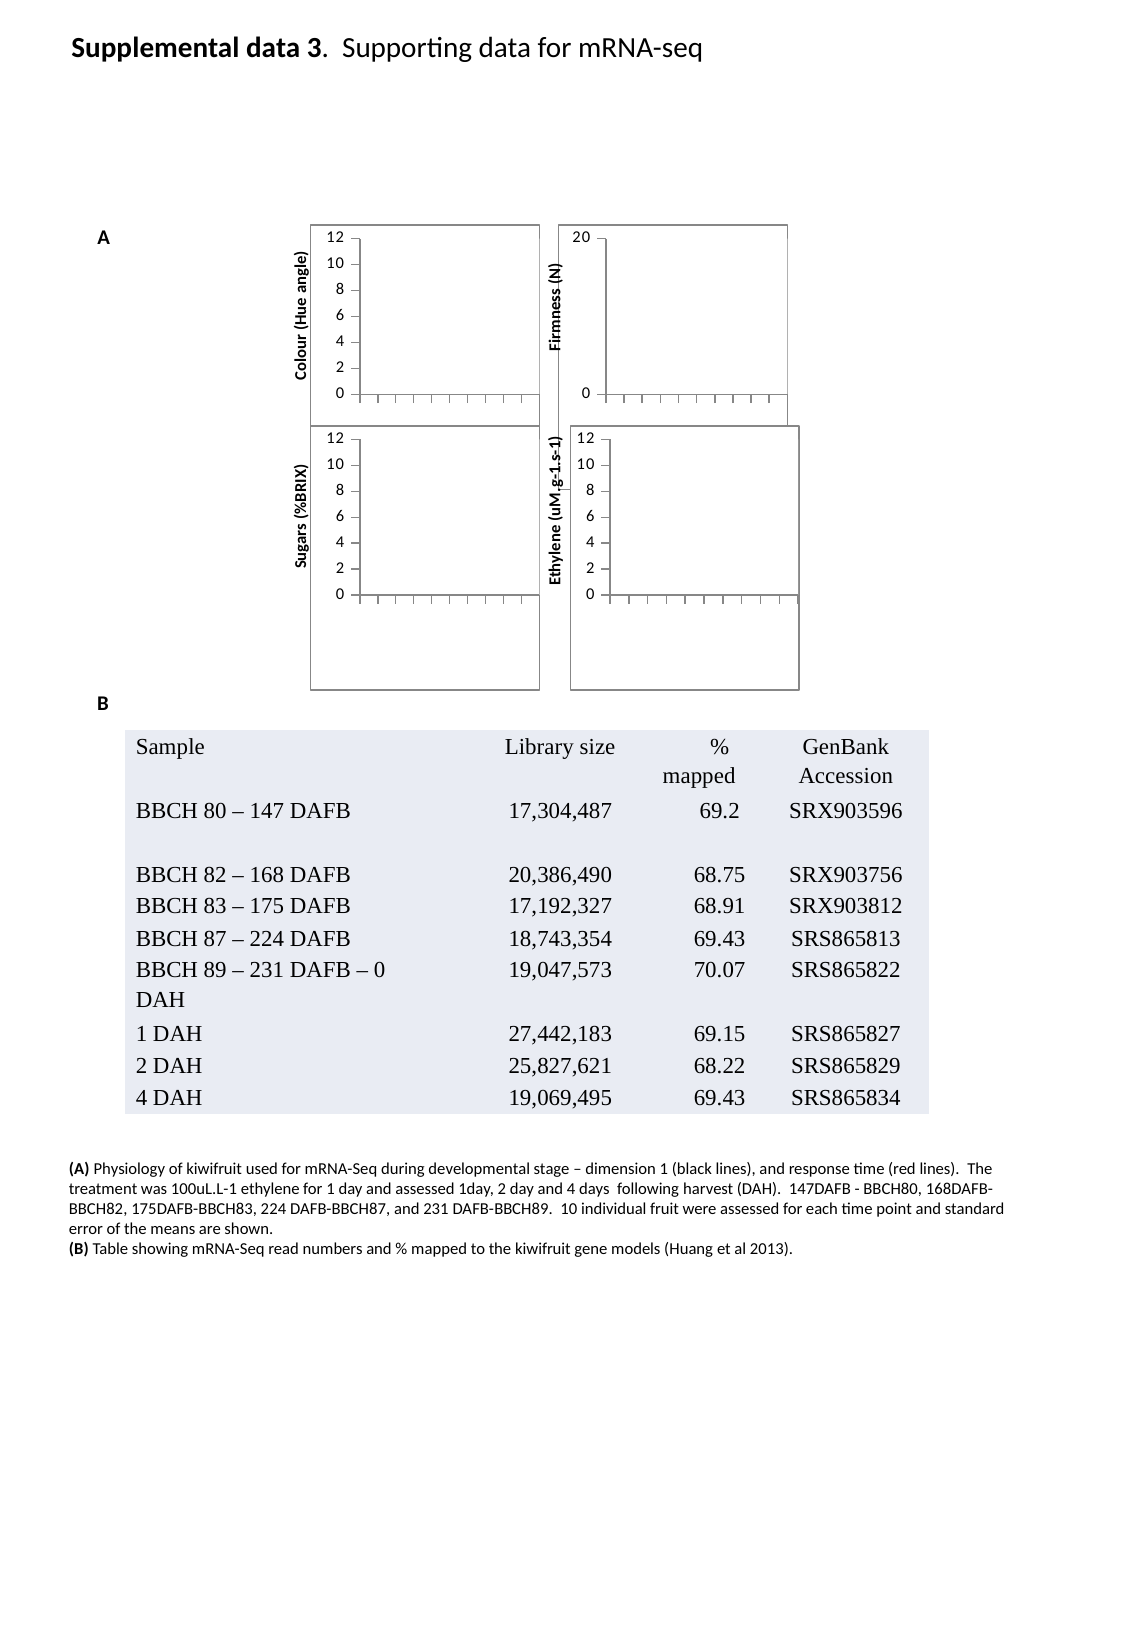

Supplemental data 3. Supporting data for mRNA-seq
A
### Chart
| Category | | |
|---|---|---|
### Chart
| Category | | |
|---|---|---|Firmness (N)
Colour (Hue angle)
### Chart
| Category | | |
|---|---|---|
### Chart
| Category | | |
|---|---|---|Ethylene (uM.g-1.s-1)
Sugars (%BRIX)
B
| Sample | Library size | % mapped | GenBank Accession |
| --- | --- | --- | --- |
| BBCH 80 – 147 DAFB | 17,304,487 | 69.2 | SRX903596 |
| BBCH 82 – 168 DAFB | 20,386,490 | 68.75 | SRX903756 |
| BBCH 83 – 175 DAFB | 17,192,327 | 68.91 | SRX903812 |
| BBCH 87 – 224 DAFB | 18,743,354 | 69.43 | SRS865813 |
| BBCH 89 – 231 DAFB – 0 DAH | 19,047,573 | 70.07 | SRS865822 |
| 1 DAH | 27,442,183 | 69.15 | SRS865827 |
| 2 DAH | 25,827,621 | 68.22 | SRS865829 |
| 4 DAH | 19,069,495 | 69.43 | SRS865834 |
(A) Physiology of kiwifruit used for mRNA-Seq during developmental stage – dimension 1 (black lines), and response time (red lines). The treatment was 100uL.L-1 ethylene for 1 day and assessed 1day, 2 day and 4 days following harvest (DAH). 147DAFB - BBCH80, 168DAFB-BBCH82, 175DAFB-BBCH83, 224 DAFB-BBCH87, and 231 DAFB-BBCH89. 10 individual fruit were assessed for each time point and standard error of the means are shown.
(B) Table showing mRNA-Seq read numbers and % mapped to the kiwifruit gene models (Huang et al 2013).